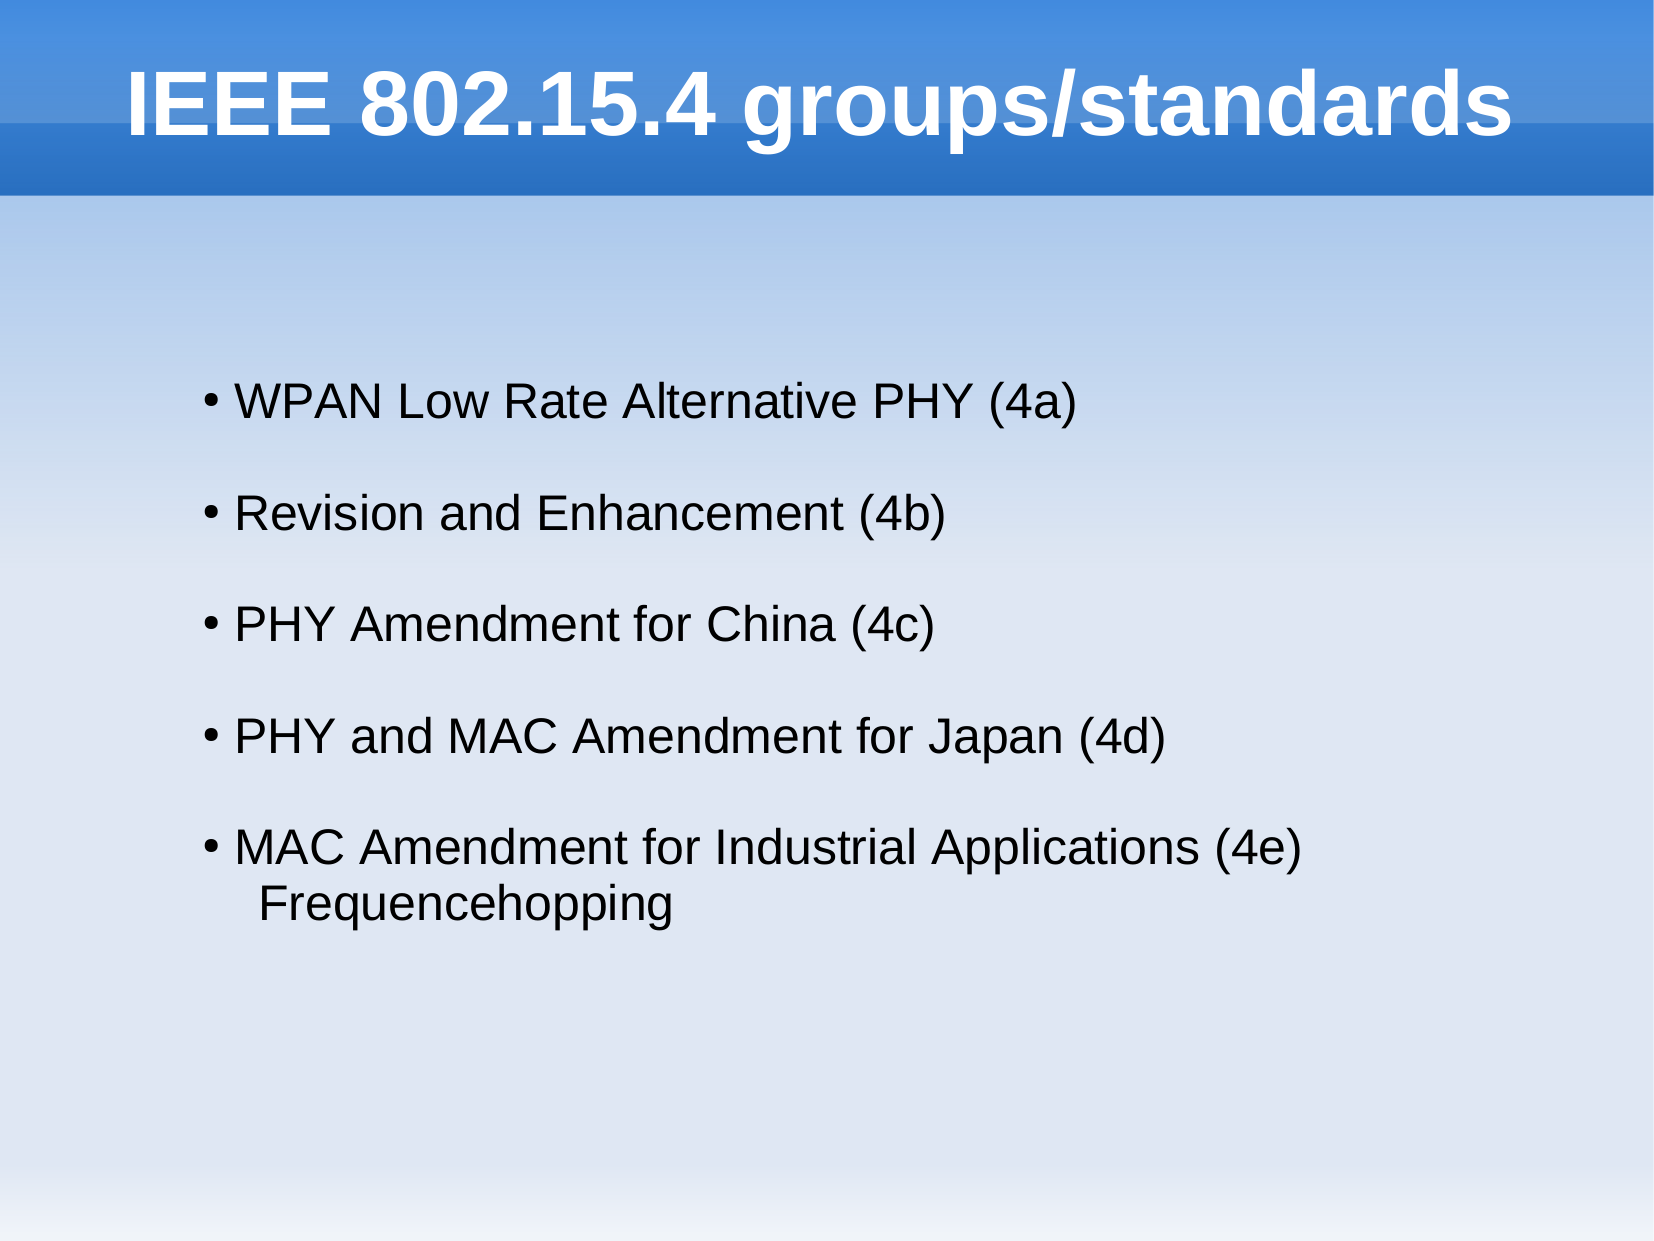

# IEEE 802.15.4 groups/standards
 WPAN Low Rate Alternative PHY (4a)
 Revision and Enhancement (4b)
 PHY Amendment for China (4c)
 PHY and MAC Amendment for Japan (4d)
 MAC Amendment for Industrial Applications (4e)
 Frequencehopping